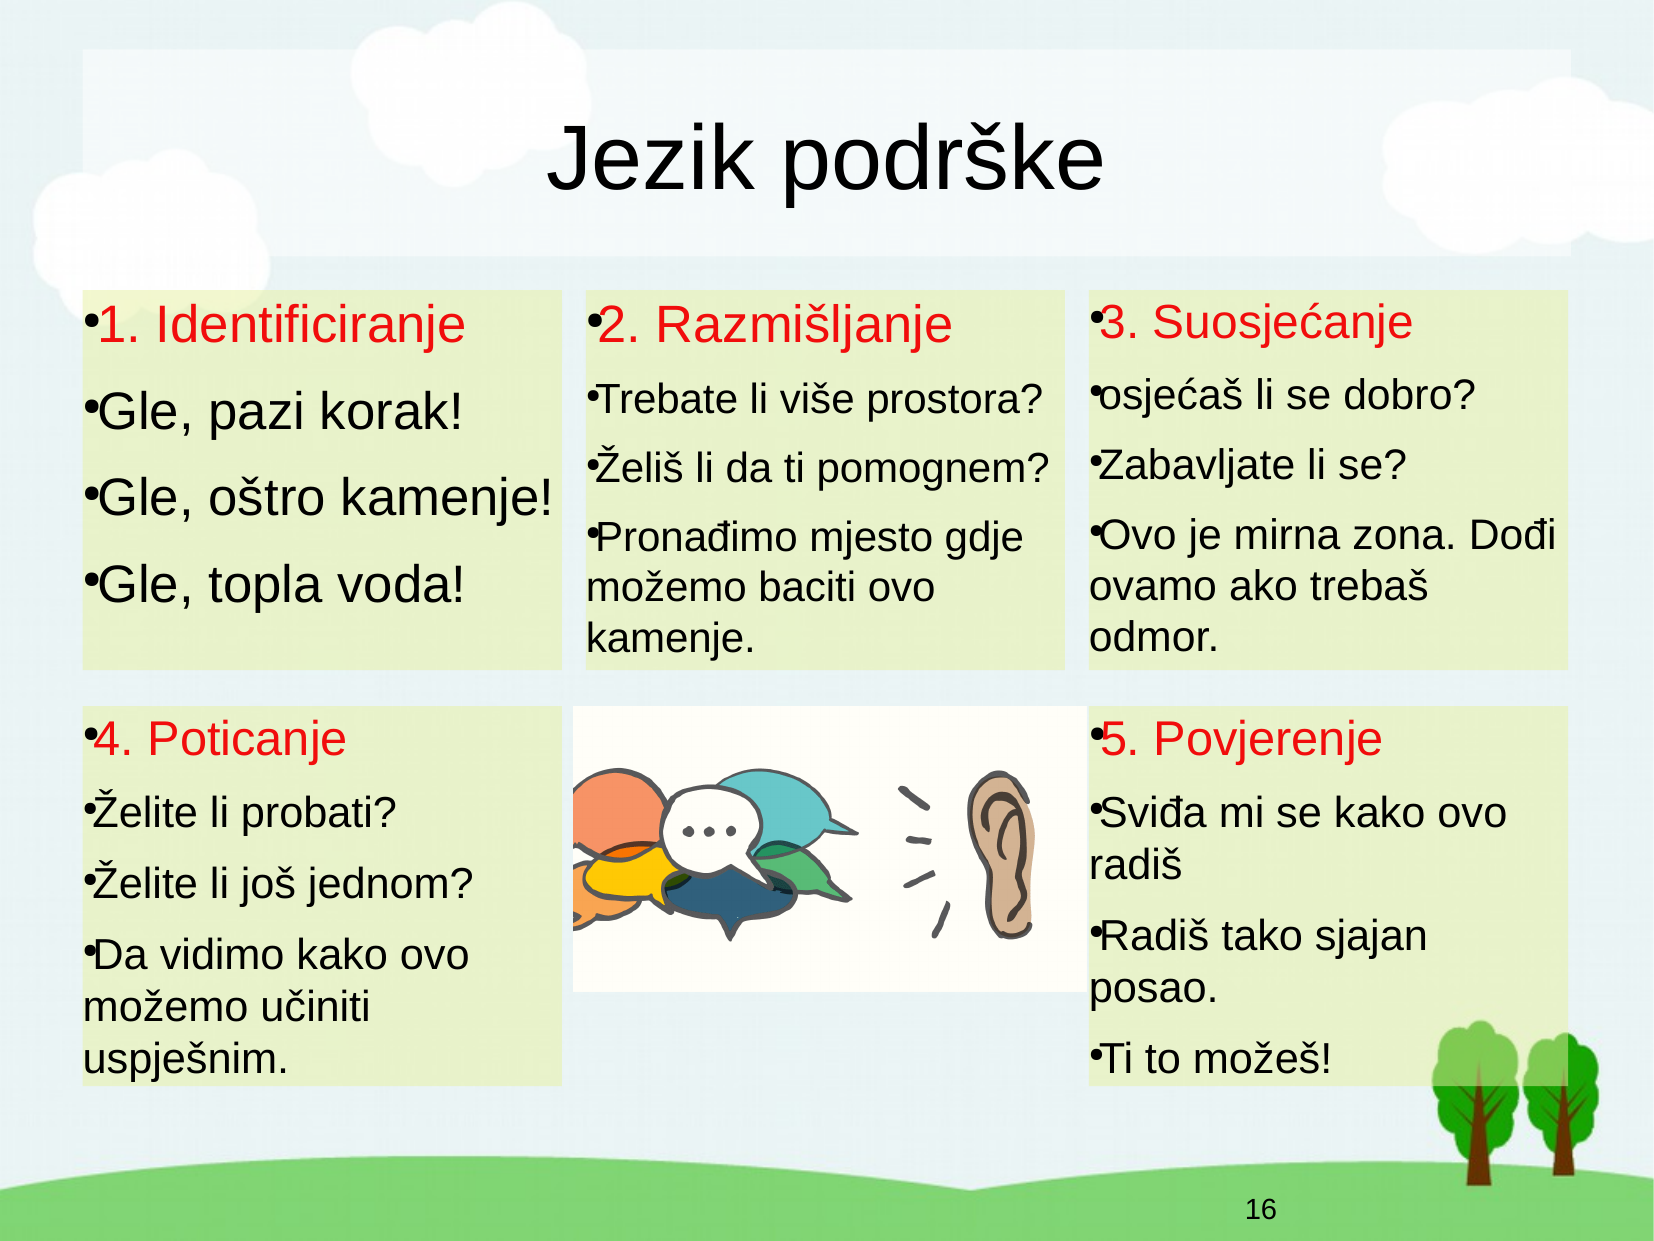

# Jezik podrške
1. Identificiranje
Gle, pazi korak!
Gle, oštro kamenje!
Gle, topla voda!
2. Razmišljanje
Trebate li više prostora?
Želiš li da ti pomognem?
Pronađimo mjesto gdje možemo baciti ovo kamenje.
3. Suosjećanje
osjećaš li se dobro?
Zabavljate li se?
Ovo je mirna zona. Dođi ovamo ako trebaš odmor.
4. Poticanje
Želite li probati?
Želite li još jednom?
Da vidimo kako ovo možemo učiniti uspješnim.
5. Povjerenje
Sviđa mi se kako ovo radiš
Radiš tako sjajan posao.
Ti to možeš!